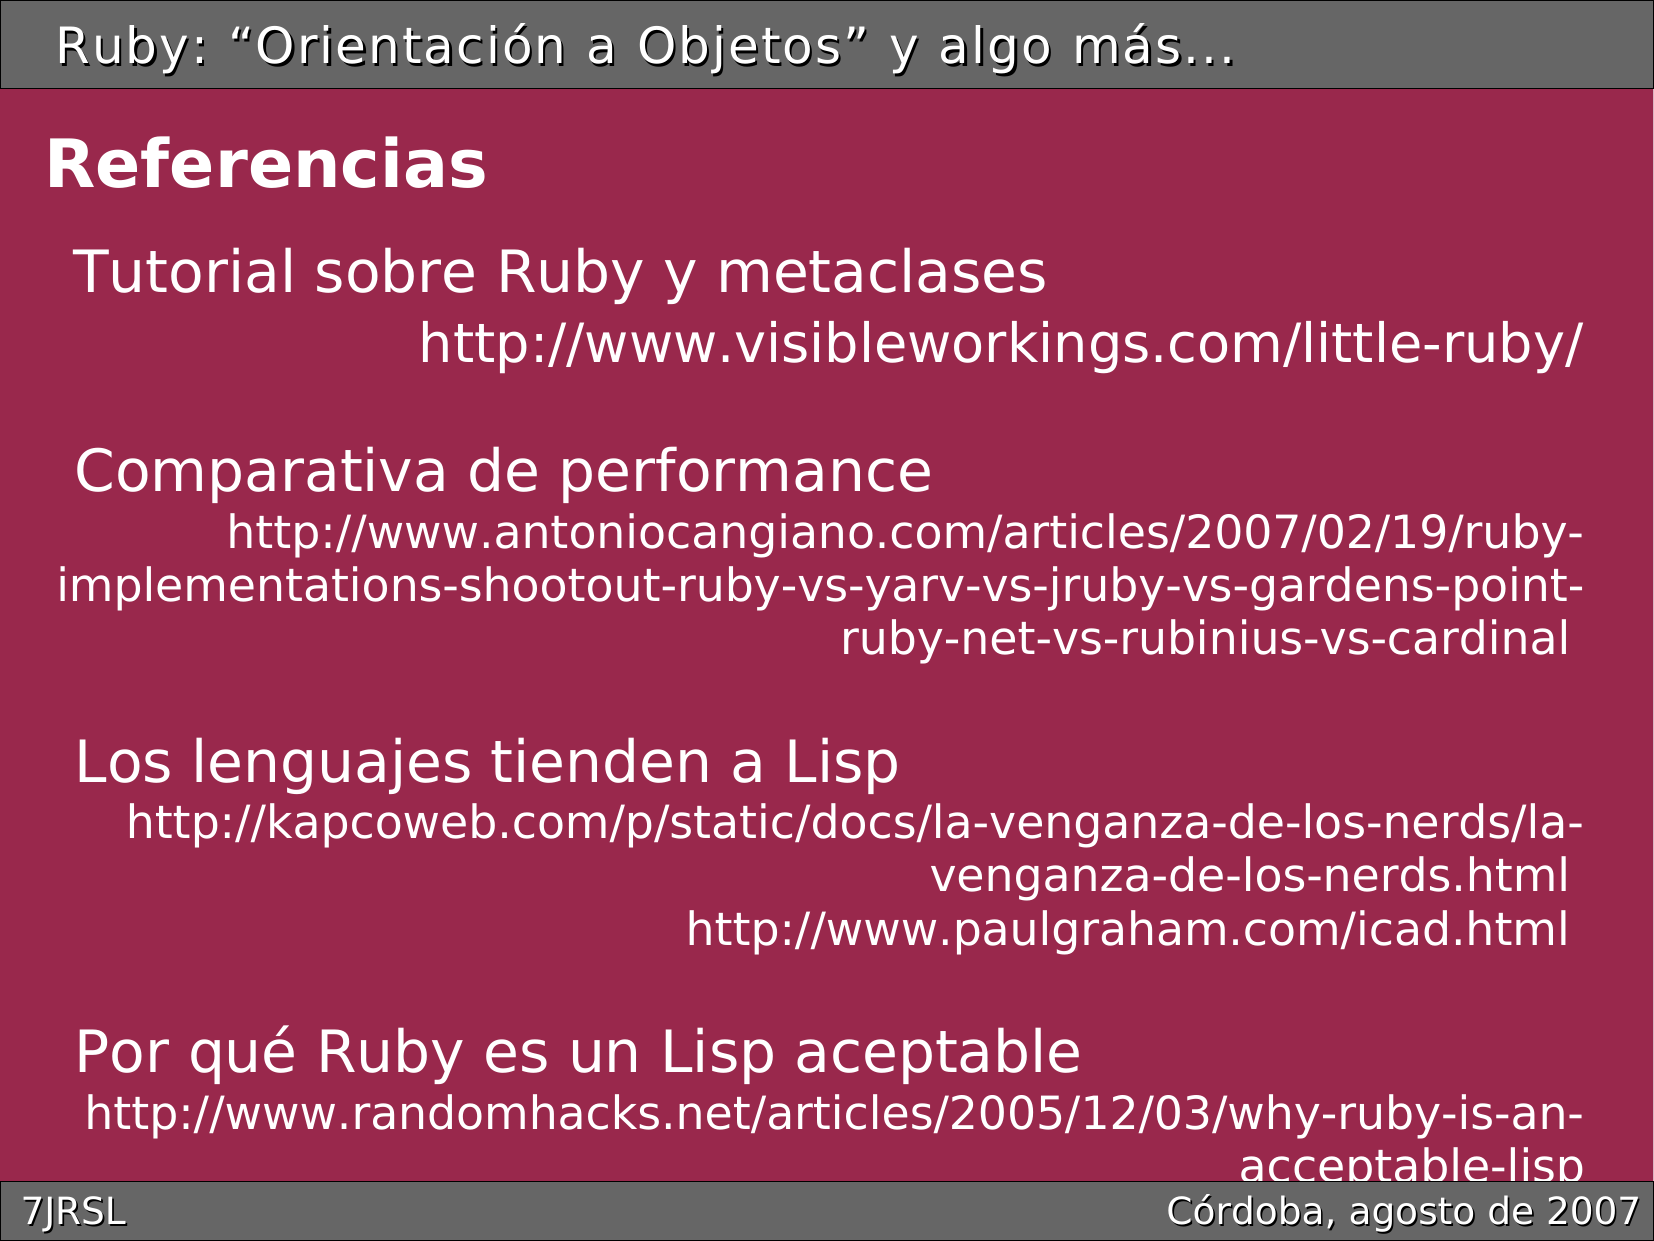

Ruby: “Orientación a Objetos” y algo más...
Referencias
 Tutorial sobre Ruby y metaclases
http://www.visibleworkings.com/little-ruby/
 Comparativa de performance
http://www.antoniocangiano.com/articles/2007/02/19/ruby-implementations-shootout-ruby-vs-yarv-vs-jruby-vs-gardens-point-ruby-net-vs-rubinius-vs-cardinal
 Los lenguajes tienden a Lisp
http://kapcoweb.com/p/static/docs/la-venganza-de-los-nerds/la-venganza-de-los-nerds.html
http://www.paulgraham.com/icad.html
 Por qué Ruby es un Lisp aceptable
http://www.randomhacks.net/articles/2005/12/03/why-ruby-is-an-acceptable-lisp
7JRSL
Córdoba, agosto de 2007